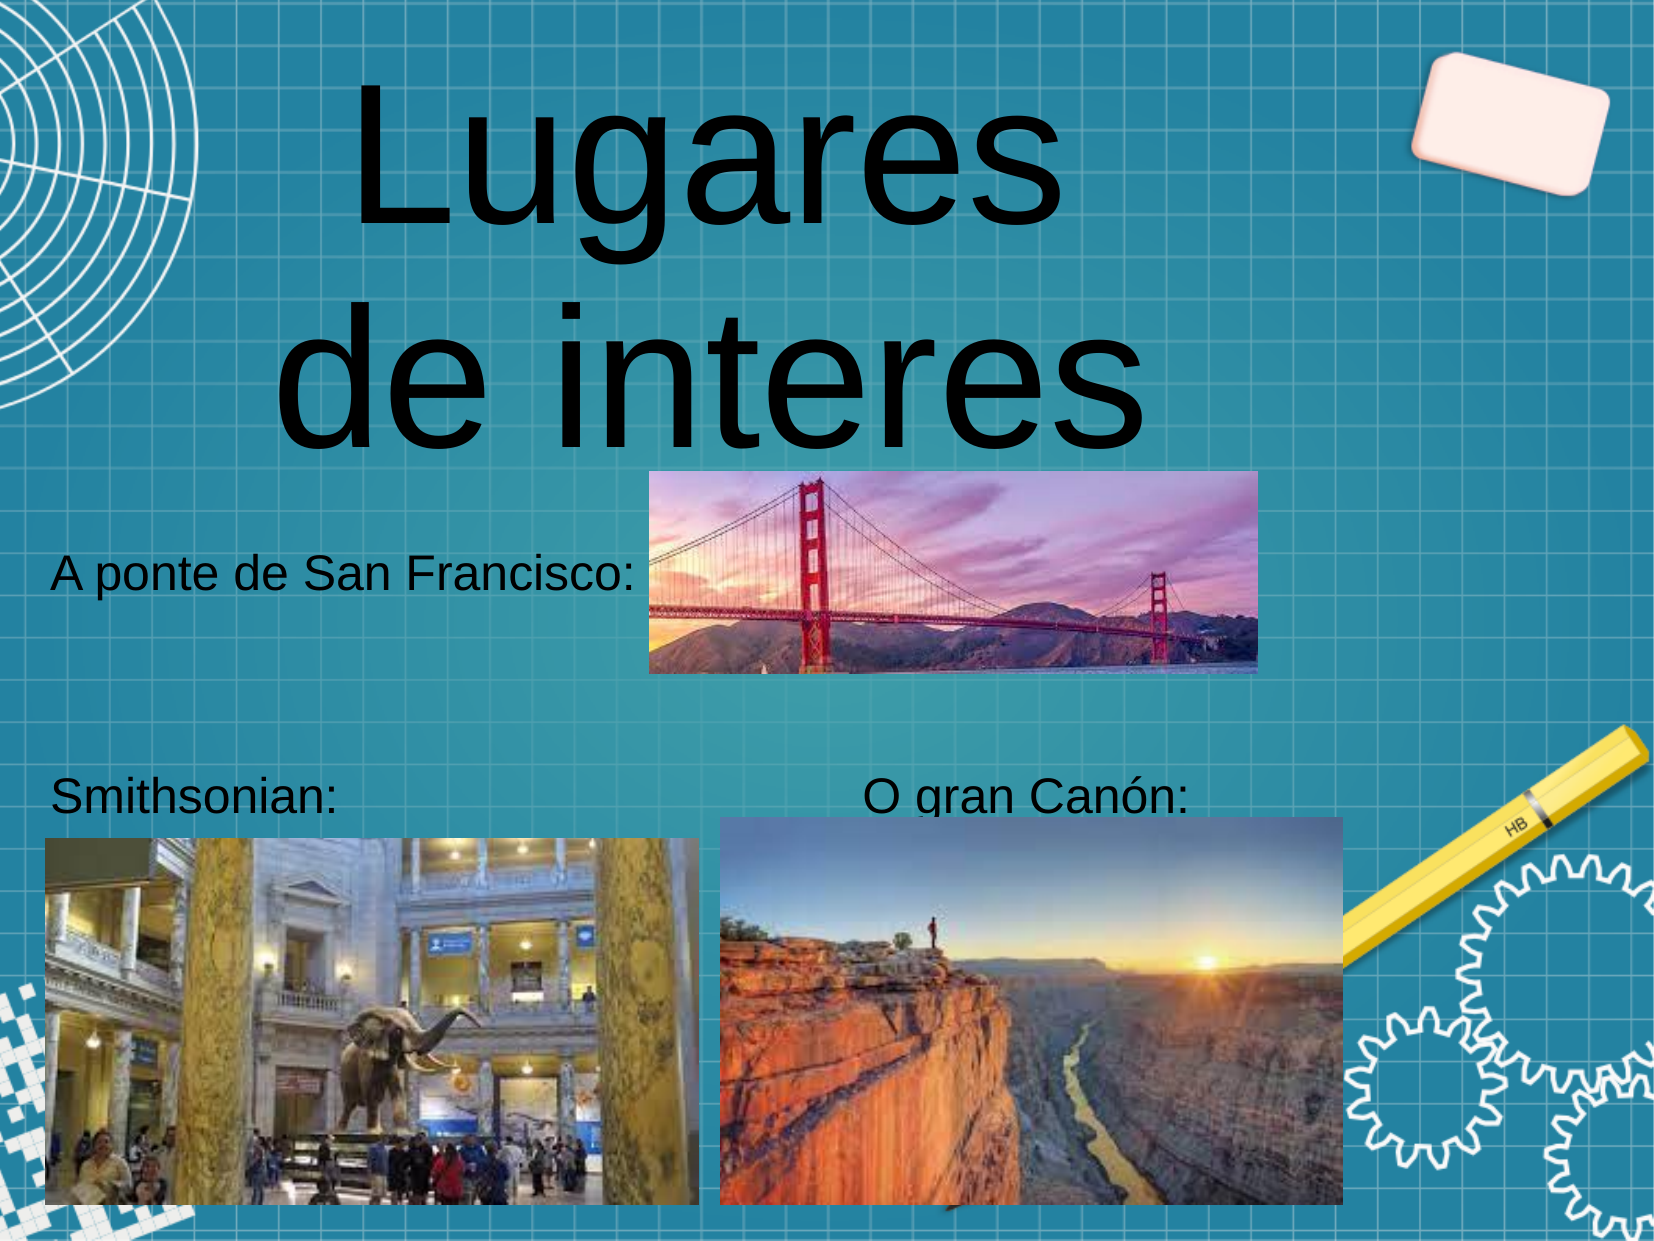

Lugares 										de interes
A ponte de San Francisco:
Smithsonian: 							O gran Canón: